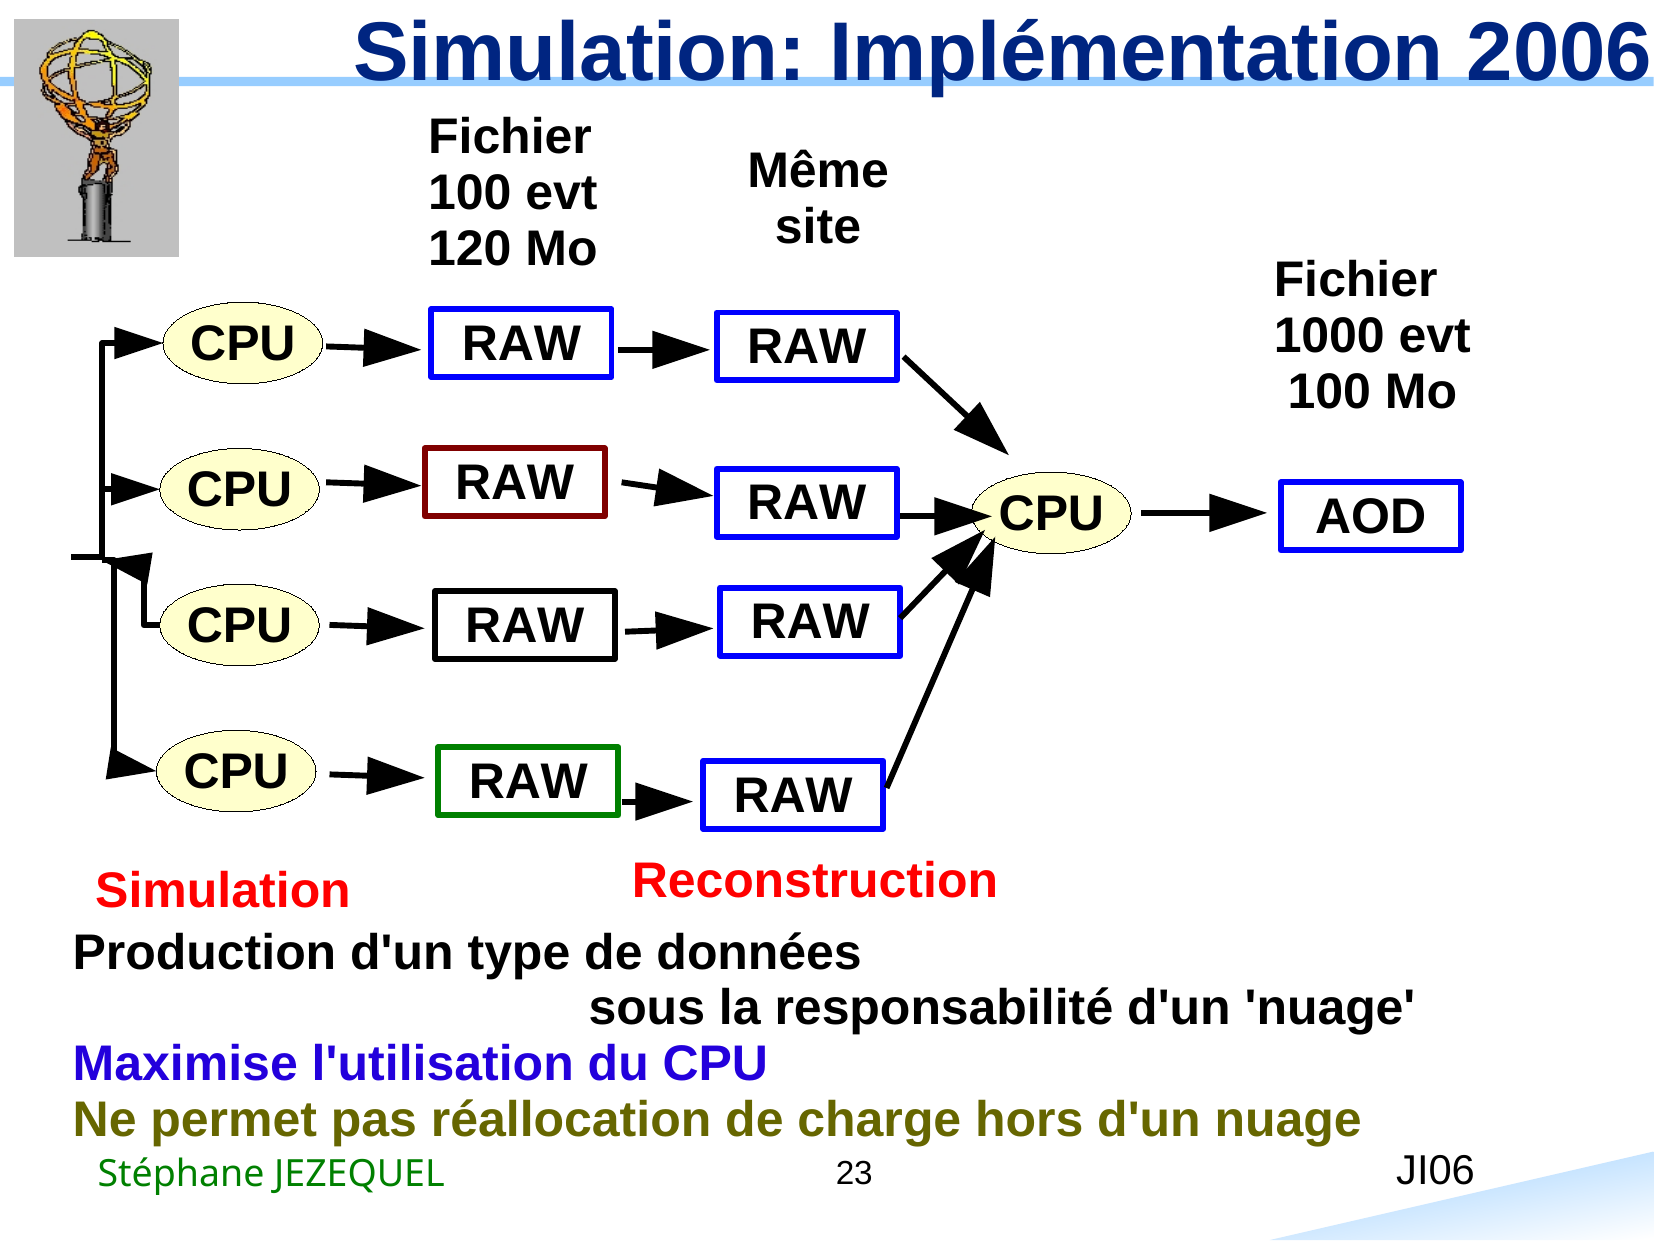

# Simulation: Implémentation 2006
Fichier
100 evt
120 Mo
Même
site
Fichier
1000 evt
 100 Mo
CPU
RAW
RAW
RAW
CPU
RAW
CPU
AOD
CPU
RAW
RAW
CPU
RAW
RAW
Reconstruction
Simulation
Production d'un type de données
							sous la responsabilité d'un 'nuage'
Maximise l'utilisation du CPU
Ne permet pas réallocation de charge hors d'un nuage